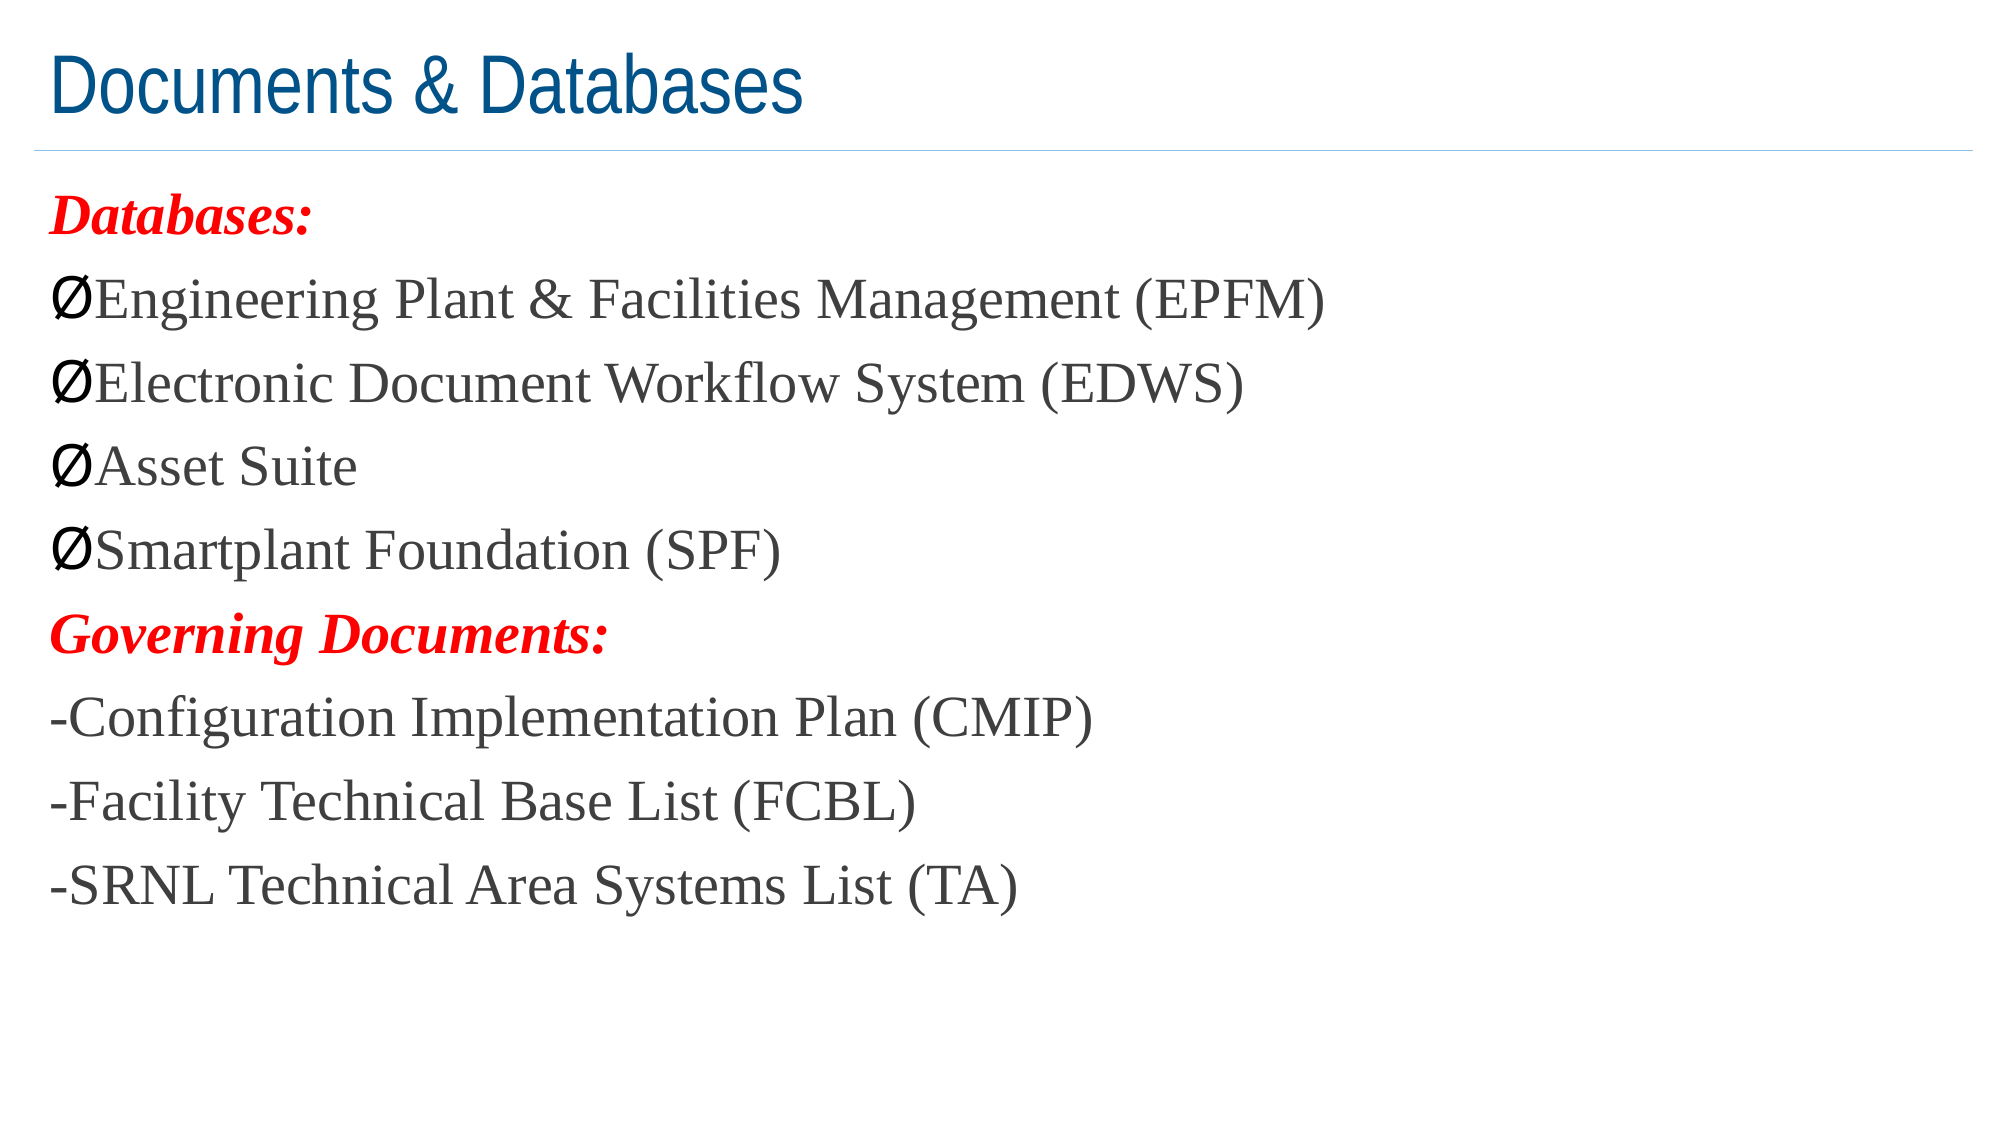

# Documents & Databases
Databases:
Engineering Plant & Facilities Management (EPFM)
Electronic Document Workflow System (EDWS)
Asset Suite
Smartplant Foundation (SPF)
Governing Documents:
-Configuration Implementation Plan (CMIP)
-Facility Technical Base List (FCBL)
-SRNL Technical Area Systems List (TA)